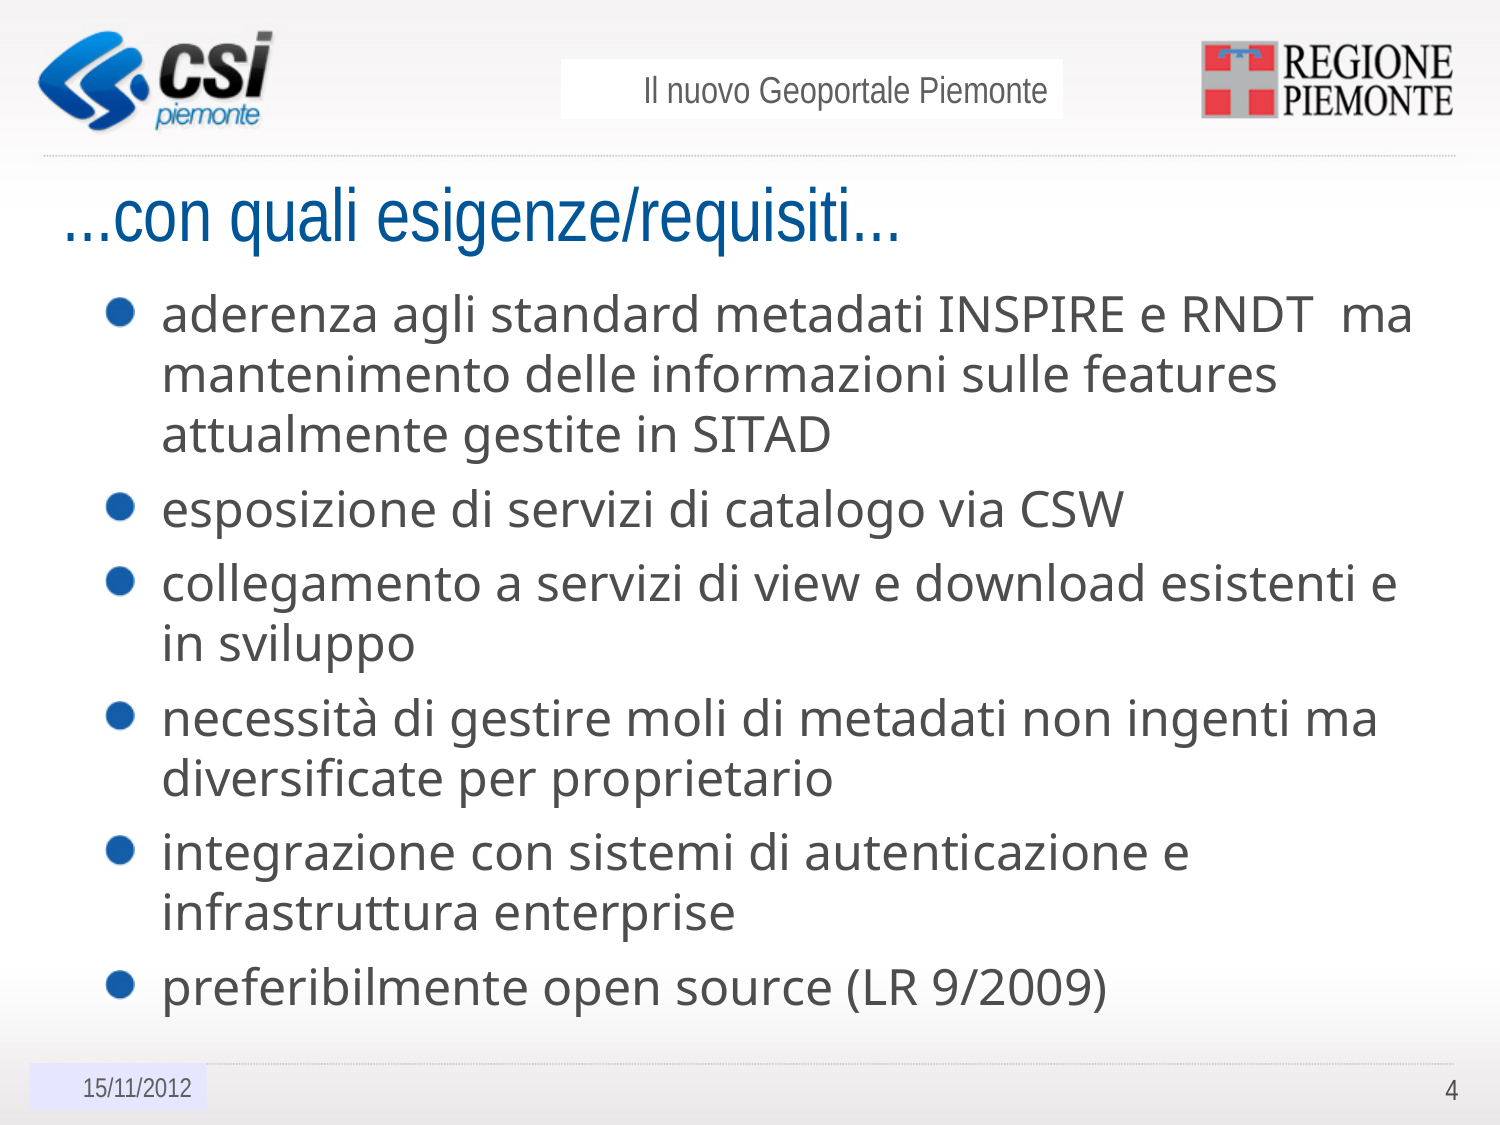

Il nuovo Geoportale Piemonte
# ...con quali esigenze/requisiti...
aderenza agli standard metadati INSPIRE e RNDT ma mantenimento delle informazioni sulle features attualmente gestite in SITAD
esposizione di servizi di catalogo via CSW
collegamento a servizi di view e download esistenti e in sviluppo
necessità di gestire moli di metadati non ingenti ma diversificate per proprietario
integrazione con sistemi di autenticazione e infrastruttura enterprise
preferibilmente open source (LR 9/2009)
15/11/2012